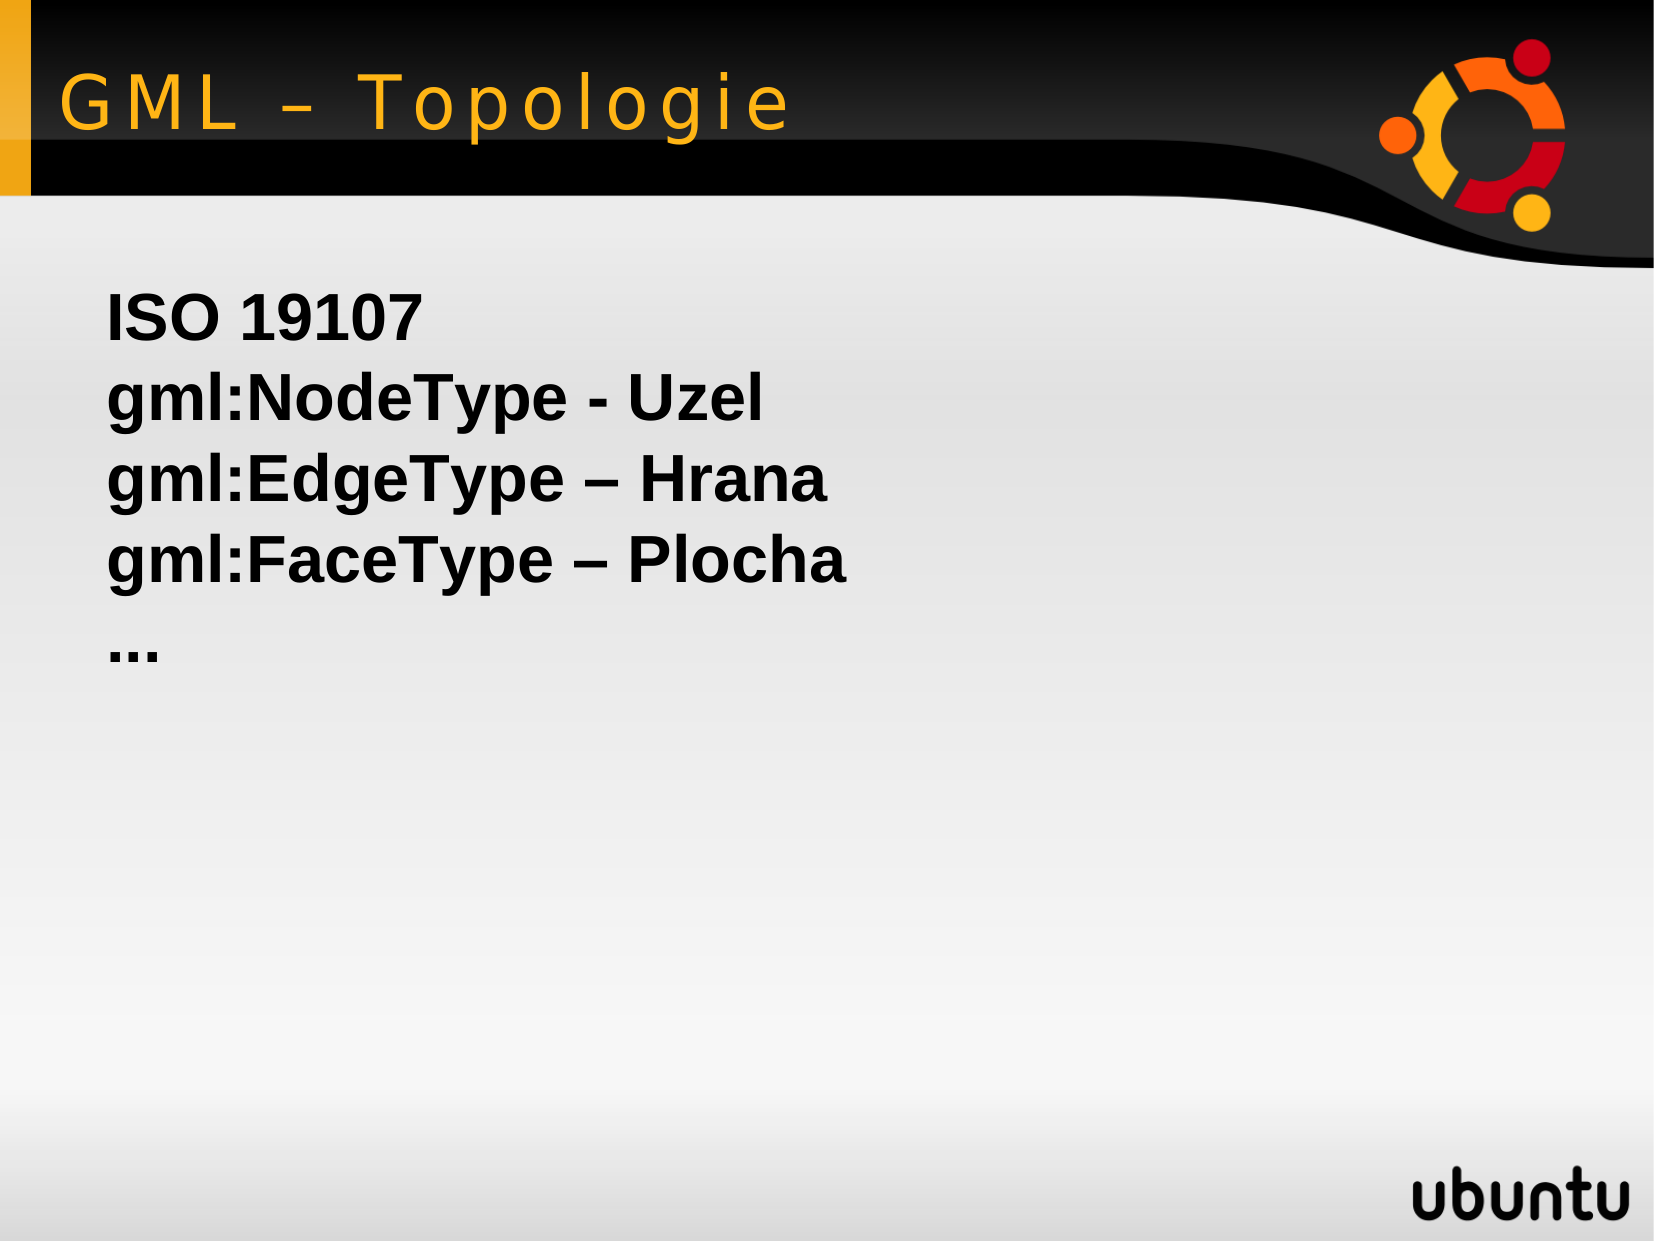

# GML – Topologie
ISO 19107
gml:NodeType - Uzel
gml:EdgeType – Hrana
gml:FaceType – Plocha
...